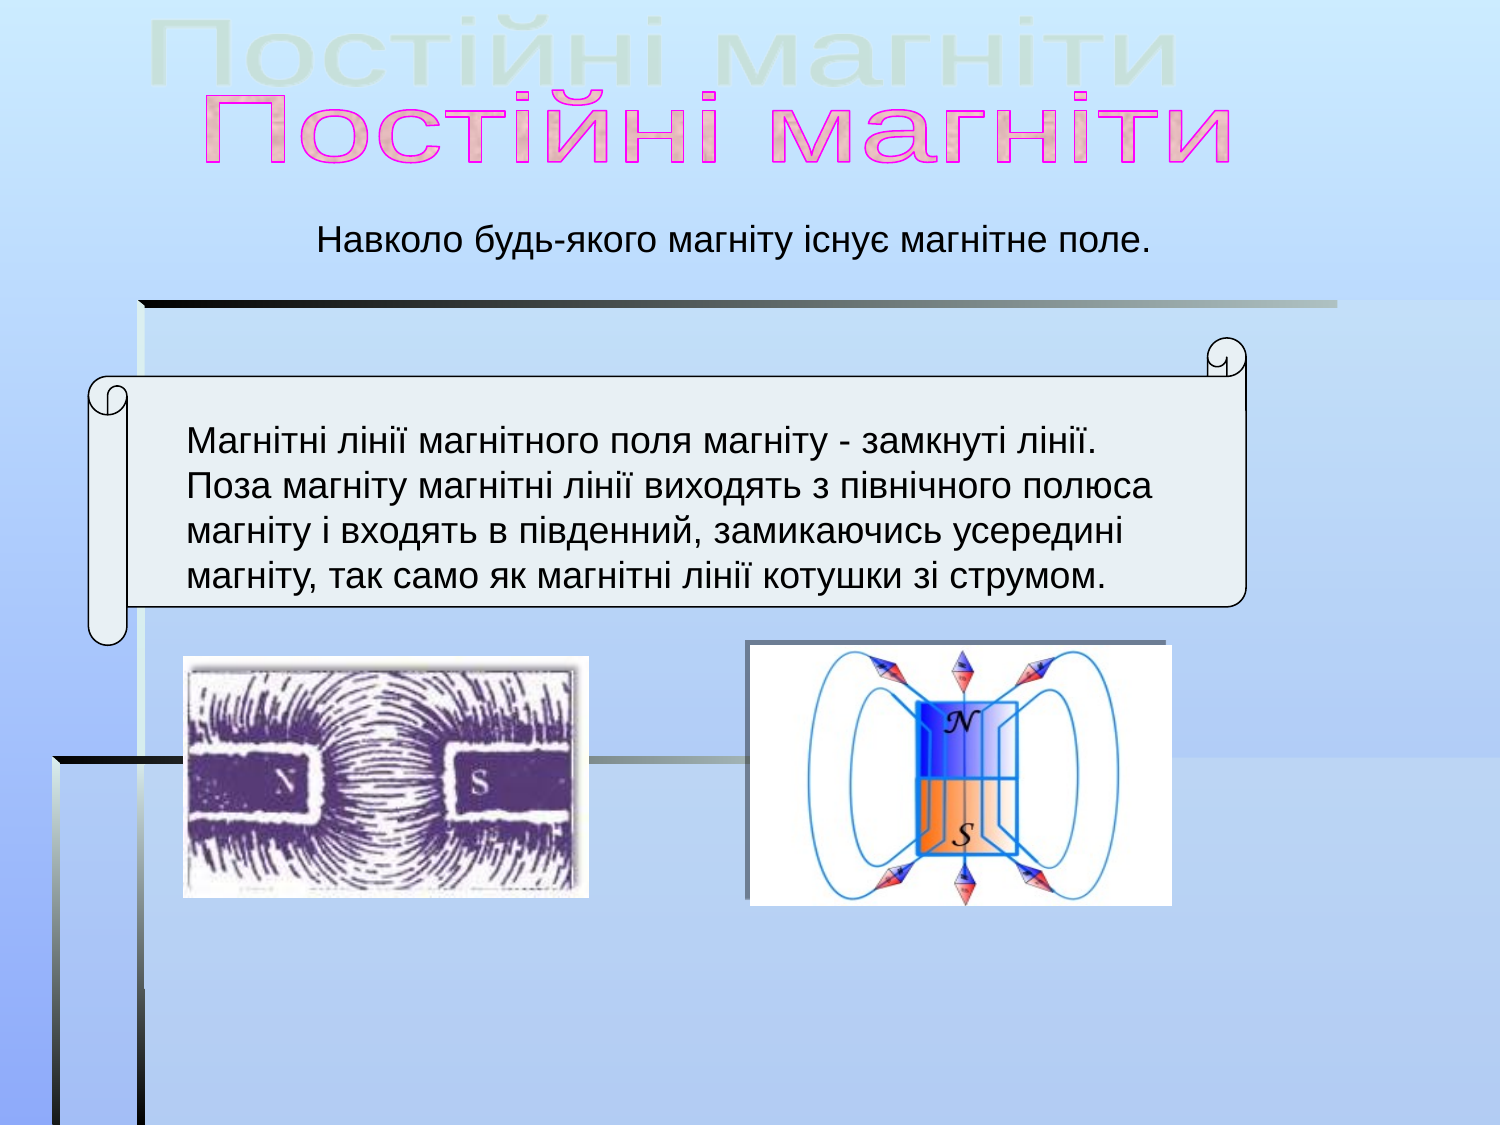

Постійні магніти
Навколо будь-якого магніту існує магнітне поле.
Магнітні лінії магнітного поля магніту - замкнуті лінії. Поза магніту магнітні лінії виходять з північного полюса магніту і входять в південний, замикаючись усередині магніту, так само як магнітні лінії котушки зі струмом.